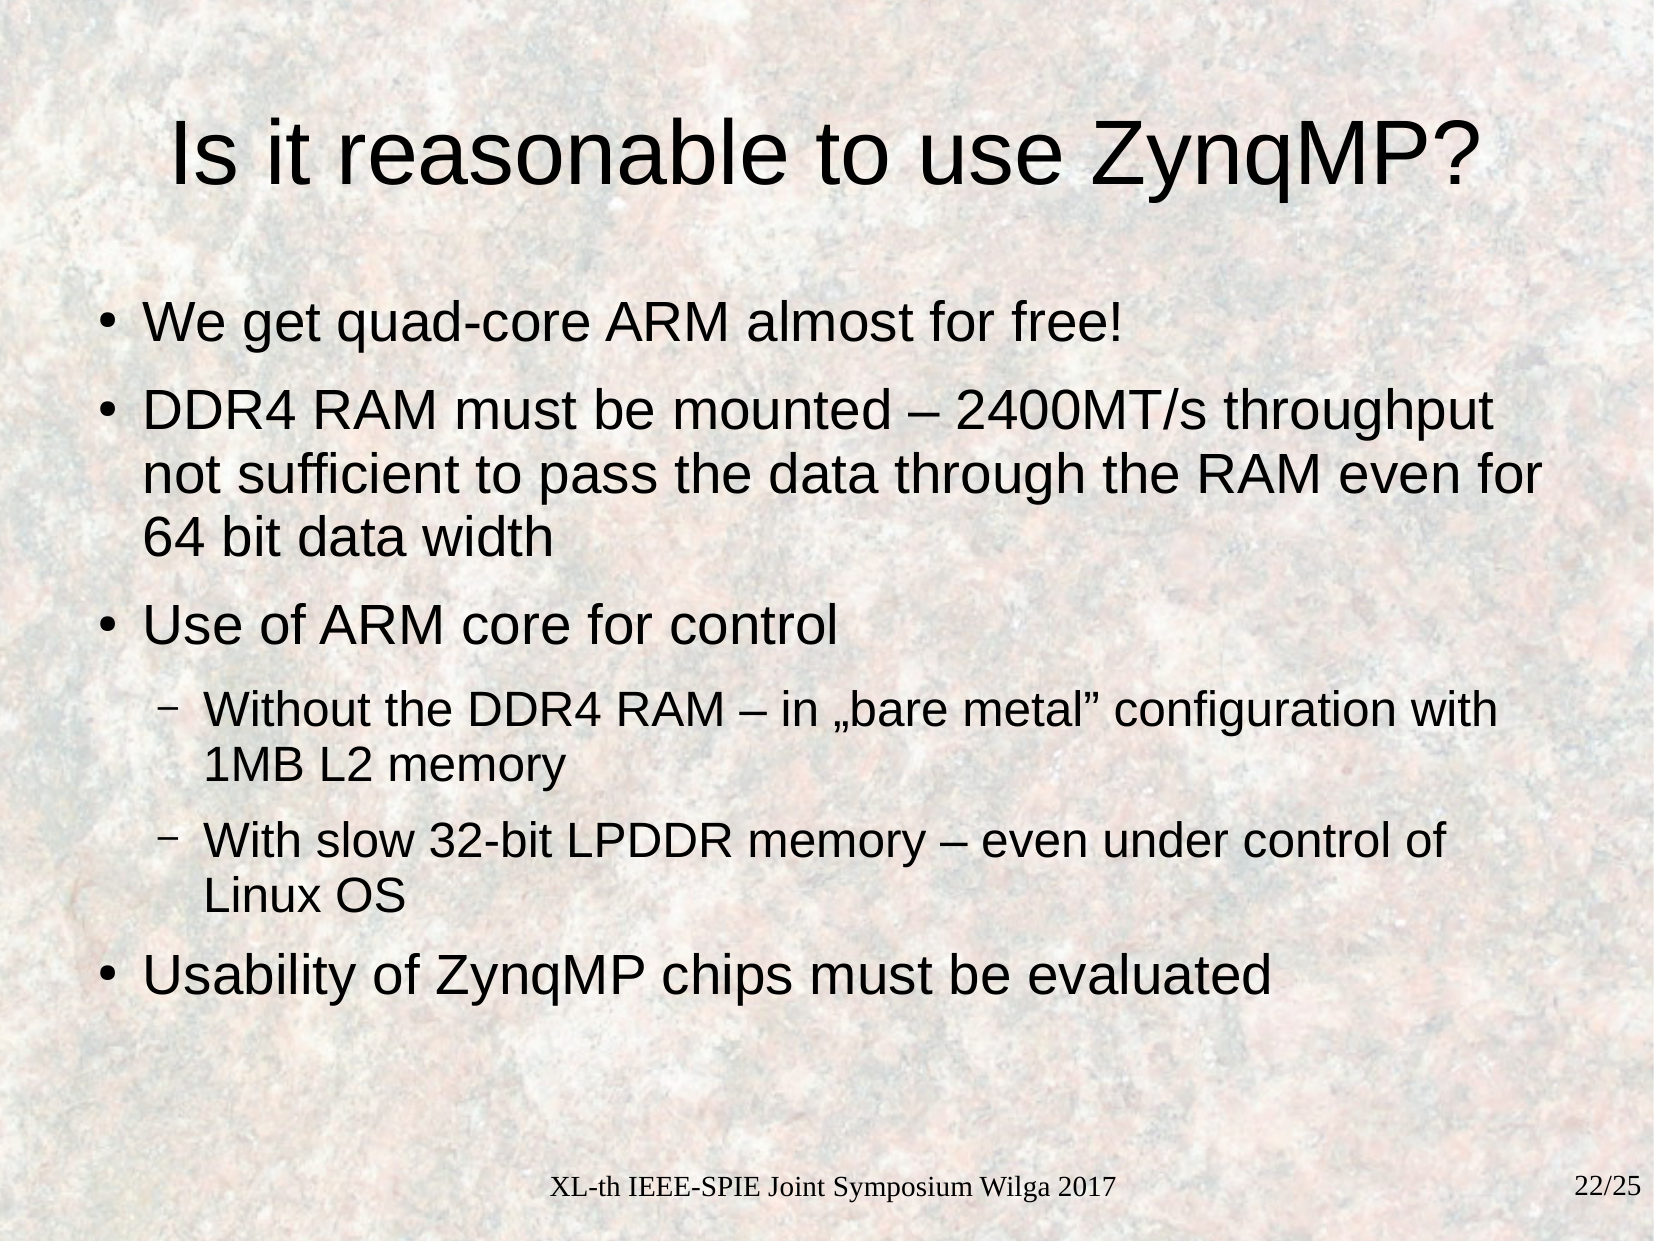

# Is it reasonable to use ZynqMP?
We get quad-core ARM almost for free!
DDR4 RAM must be mounted – 2400MT/s throughput not sufficient to pass the data through the RAM even for 64 bit data width
Use of ARM core for control
Without the DDR4 RAM – in „bare metal” configuration with 1MB L2 memory
With slow 32-bit LPDDR memory – even under control of Linux OS
Usability of ZynqMP chips must be evaluated
22
CBM Collaboration Meeting 03.2017